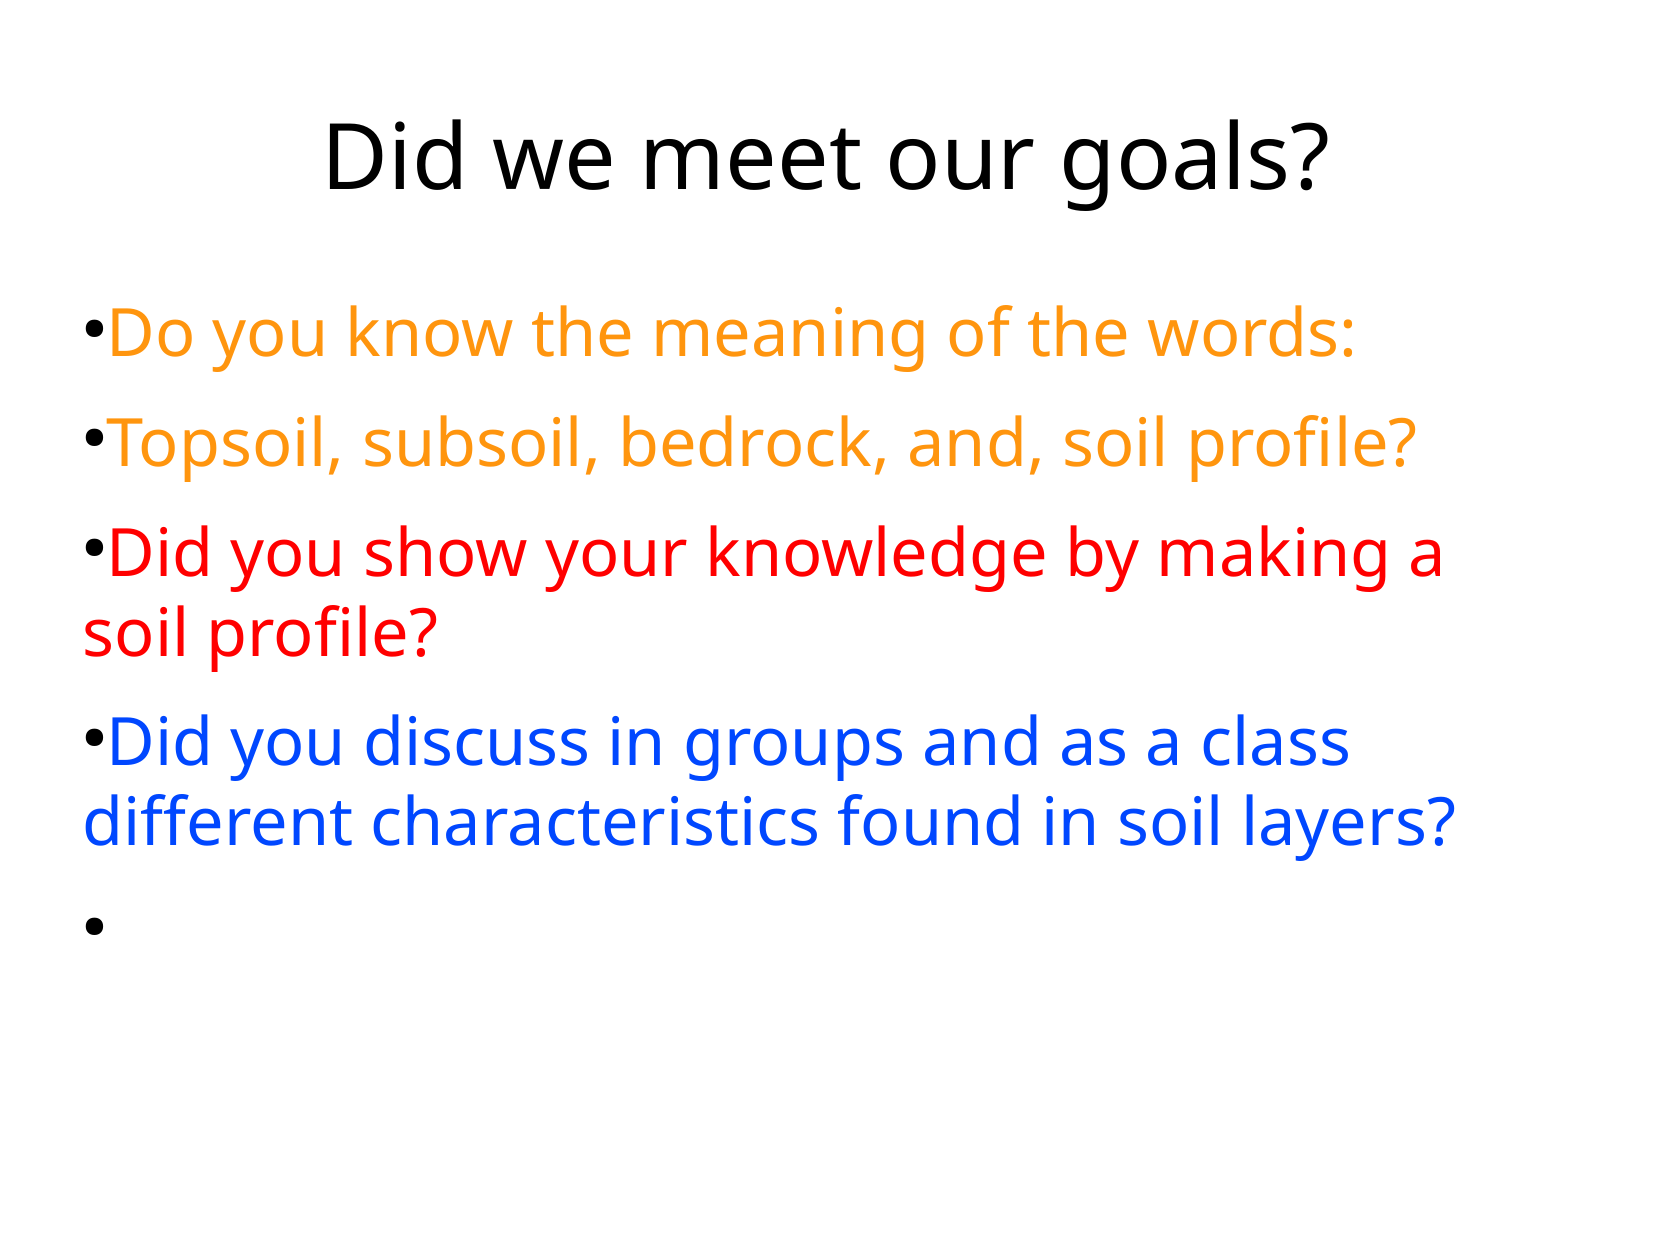

# Did we meet our goals?
Do you know the meaning of the words:
Topsoil, subsoil, bedrock, and, soil profile?
Did you show your knowledge by making a soil profile?
Did you discuss in groups and as a class different characteristics found in soil layers?